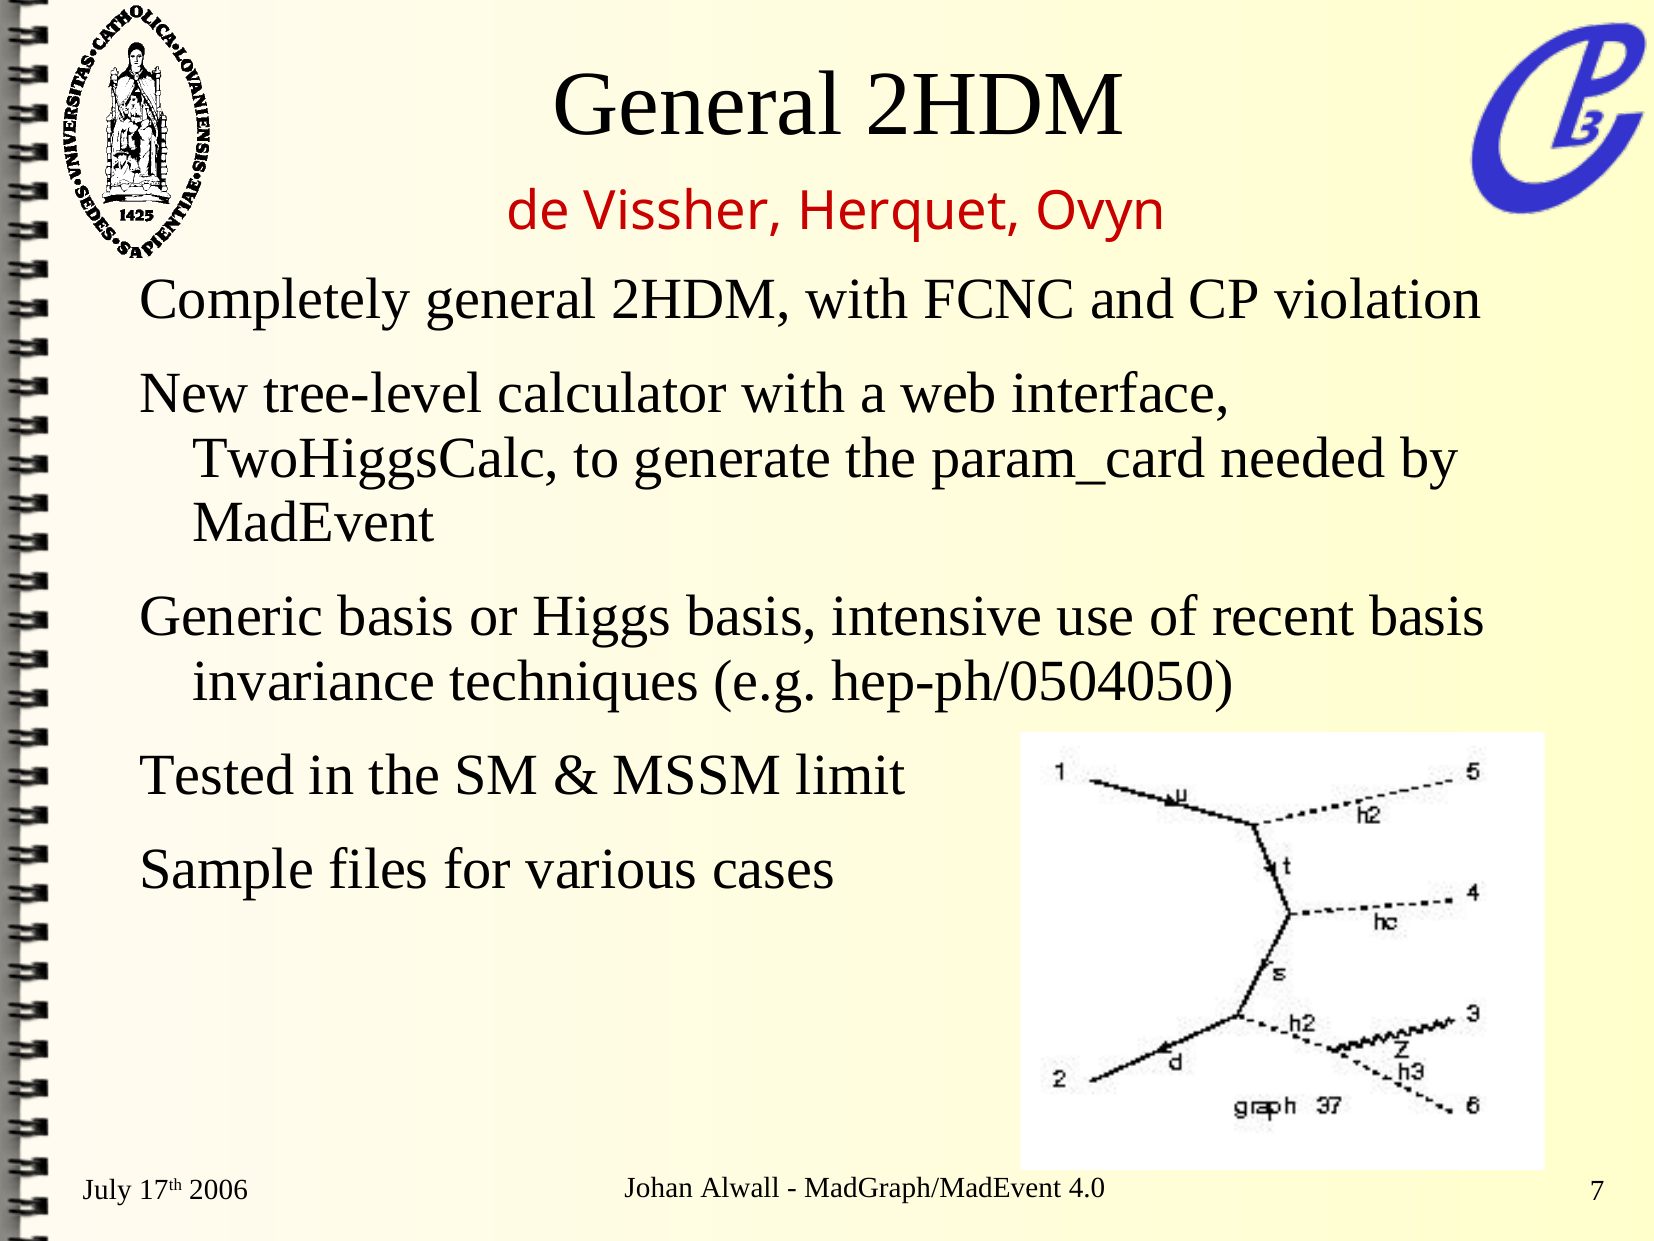

# General 2HDM
de Vissher, Herquet, Ovyn
Completely general 2HDM, with FCNC and CP violation
New tree-level calculator with a web interface, TwoHiggsCalc, to generate the param_card needed by MadEvent
Generic basis or Higgs basis, intensive use of recent basis invariance techniques (e.g. hep-ph/0504050)
Tested in the SM & MSSM limit
Sample files for various cases
Johan Alwall - MadGraph/MadEvent 4.0
July 17 2006
7